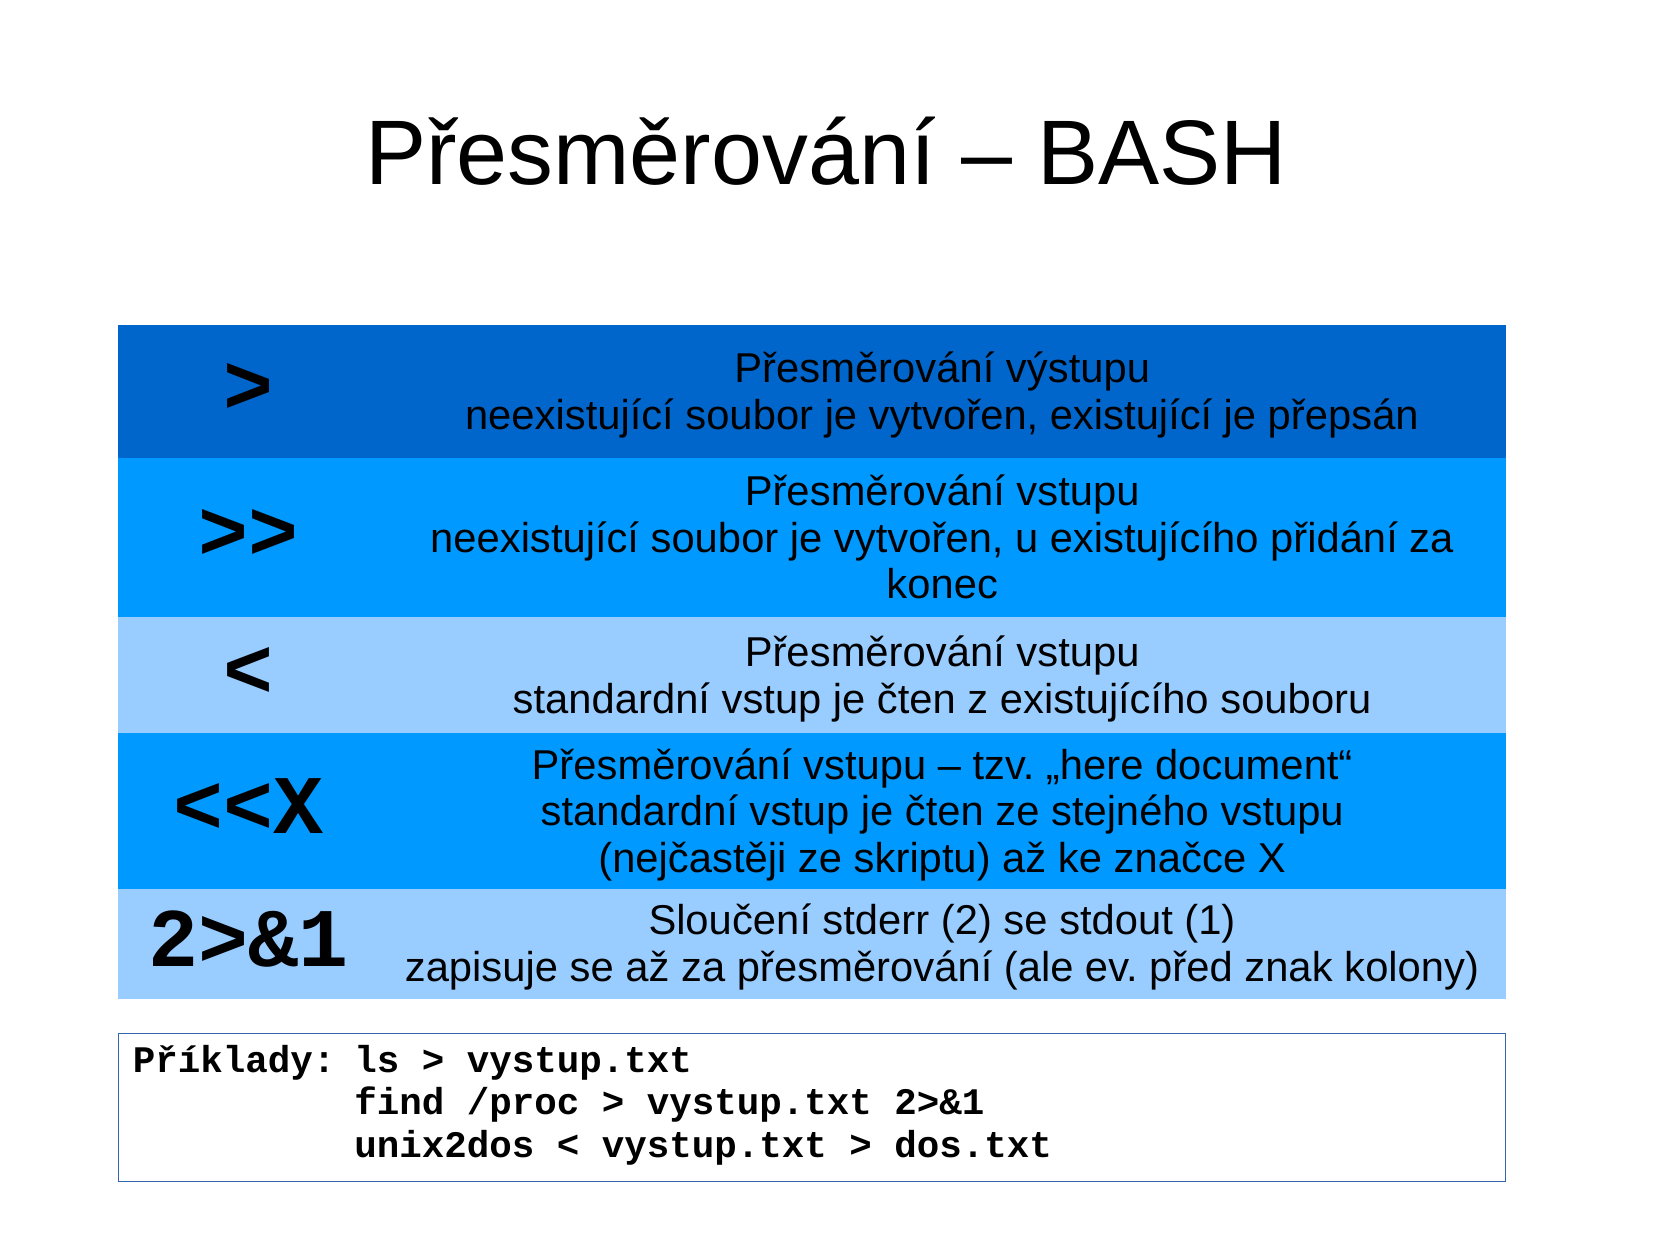

# Přesměrování – BASH
| > | Přesměrování výstupu neexistující soubor je vytvořen, existující je přepsán |
| --- | --- |
| >> | Přesměrování vstupu neexistující soubor je vytvořen, u existujícího přidání za konec |
| < | Přesměrování vstupu standardní vstup je čten z existujícího souboru |
| <<X | Přesměrování vstupu – tzv. „here document“ standardní vstup je čten ze stejného vstupu (nejčastěji ze skriptu) až ke značce X |
| 2>&1 | Sloučení stderr (2) se stdout (1) zapisuje se až za přesměrování (ale ev. před znak kolony) |
Příklady:	ls > vystup.txt
			find /proc > vystup.txt 2>&1
			unix2dos < vystup.txt > dos.txt